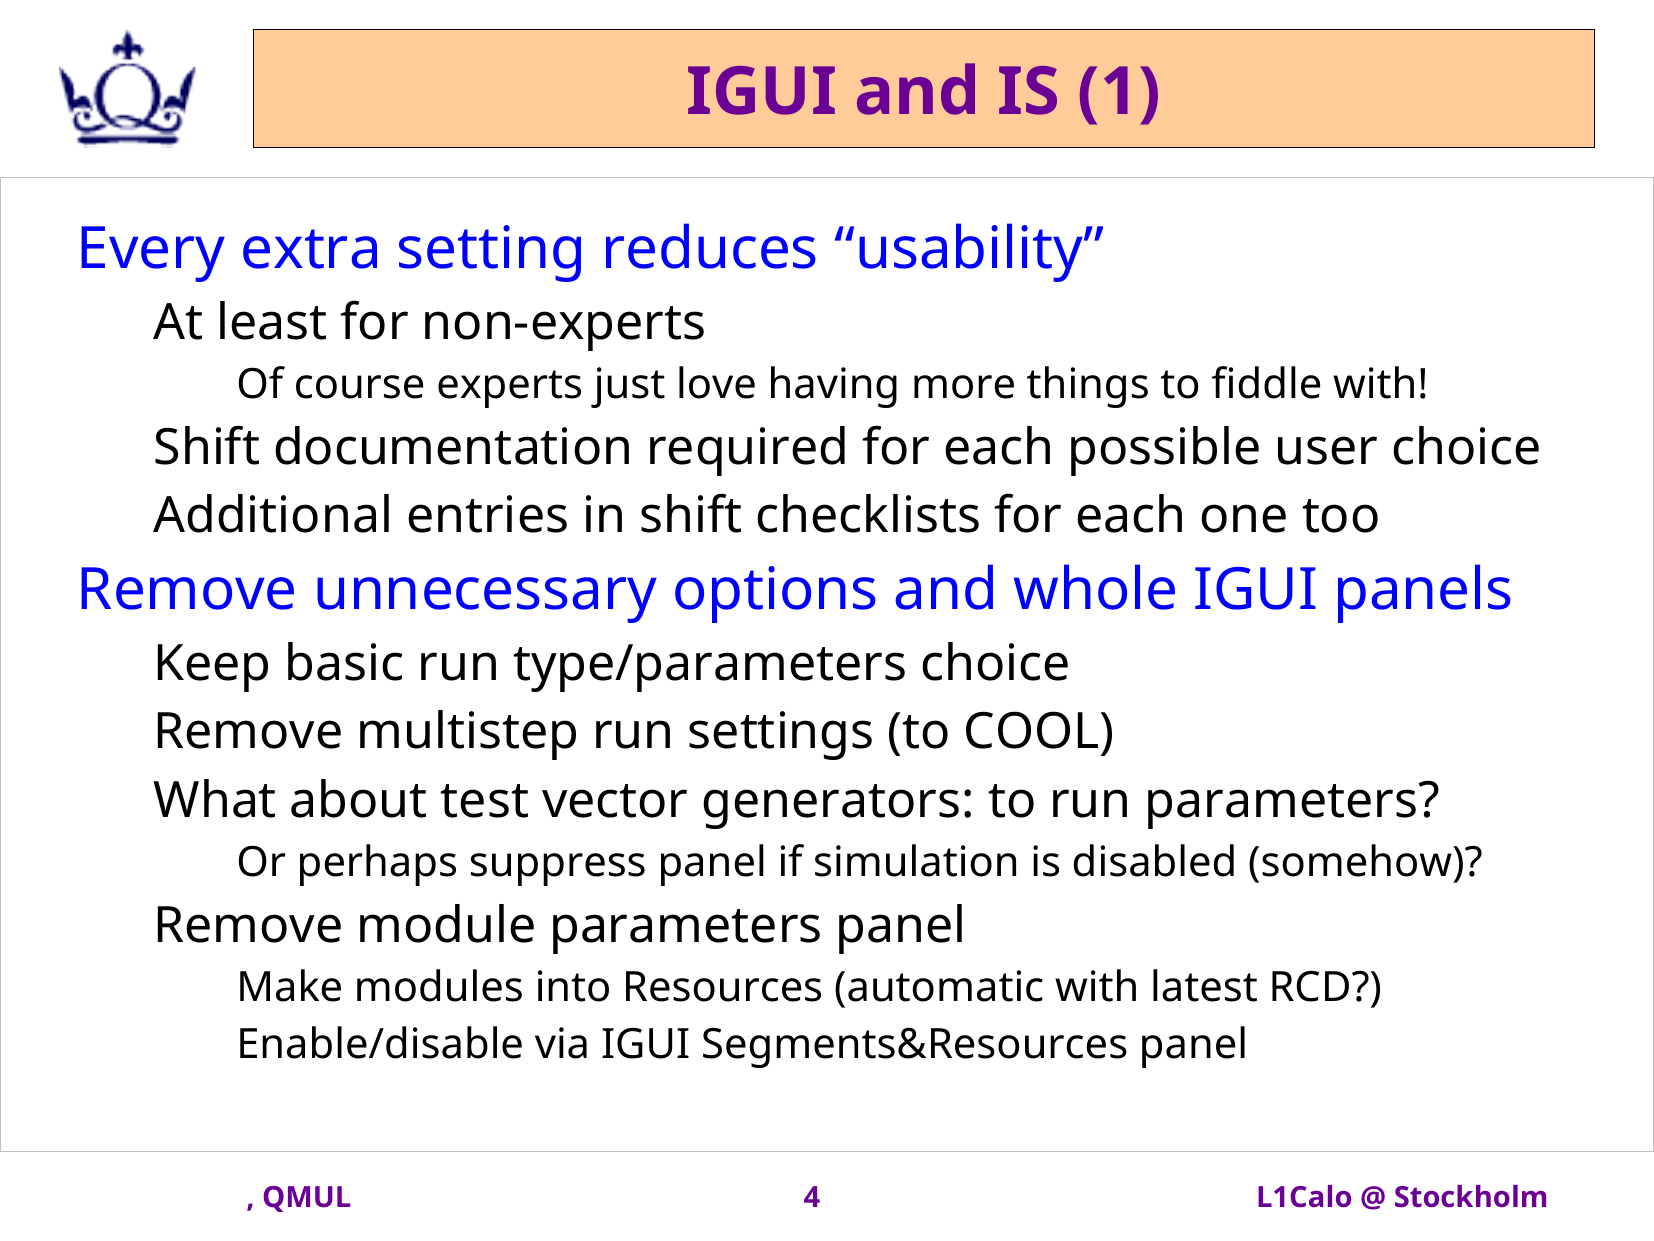

# IGUI and IS (1)
Every extra setting reduces “usability”
At least for non-experts
Of course experts just love having more things to fiddle with!
Shift documentation required for each possible user choice
Additional entries in shift checklists for each one too
Remove unnecessary options and whole IGUI panels
Keep basic run type/parameters choice
Remove multistep run settings (to COOL)
What about test vector generators: to run parameters?
Or perhaps suppress panel if simulation is disabled (somehow)?
Remove module parameters panel
Make modules into Resources (automatic with latest RCD?)
Enable/disable via IGUI Segments&Resources panel